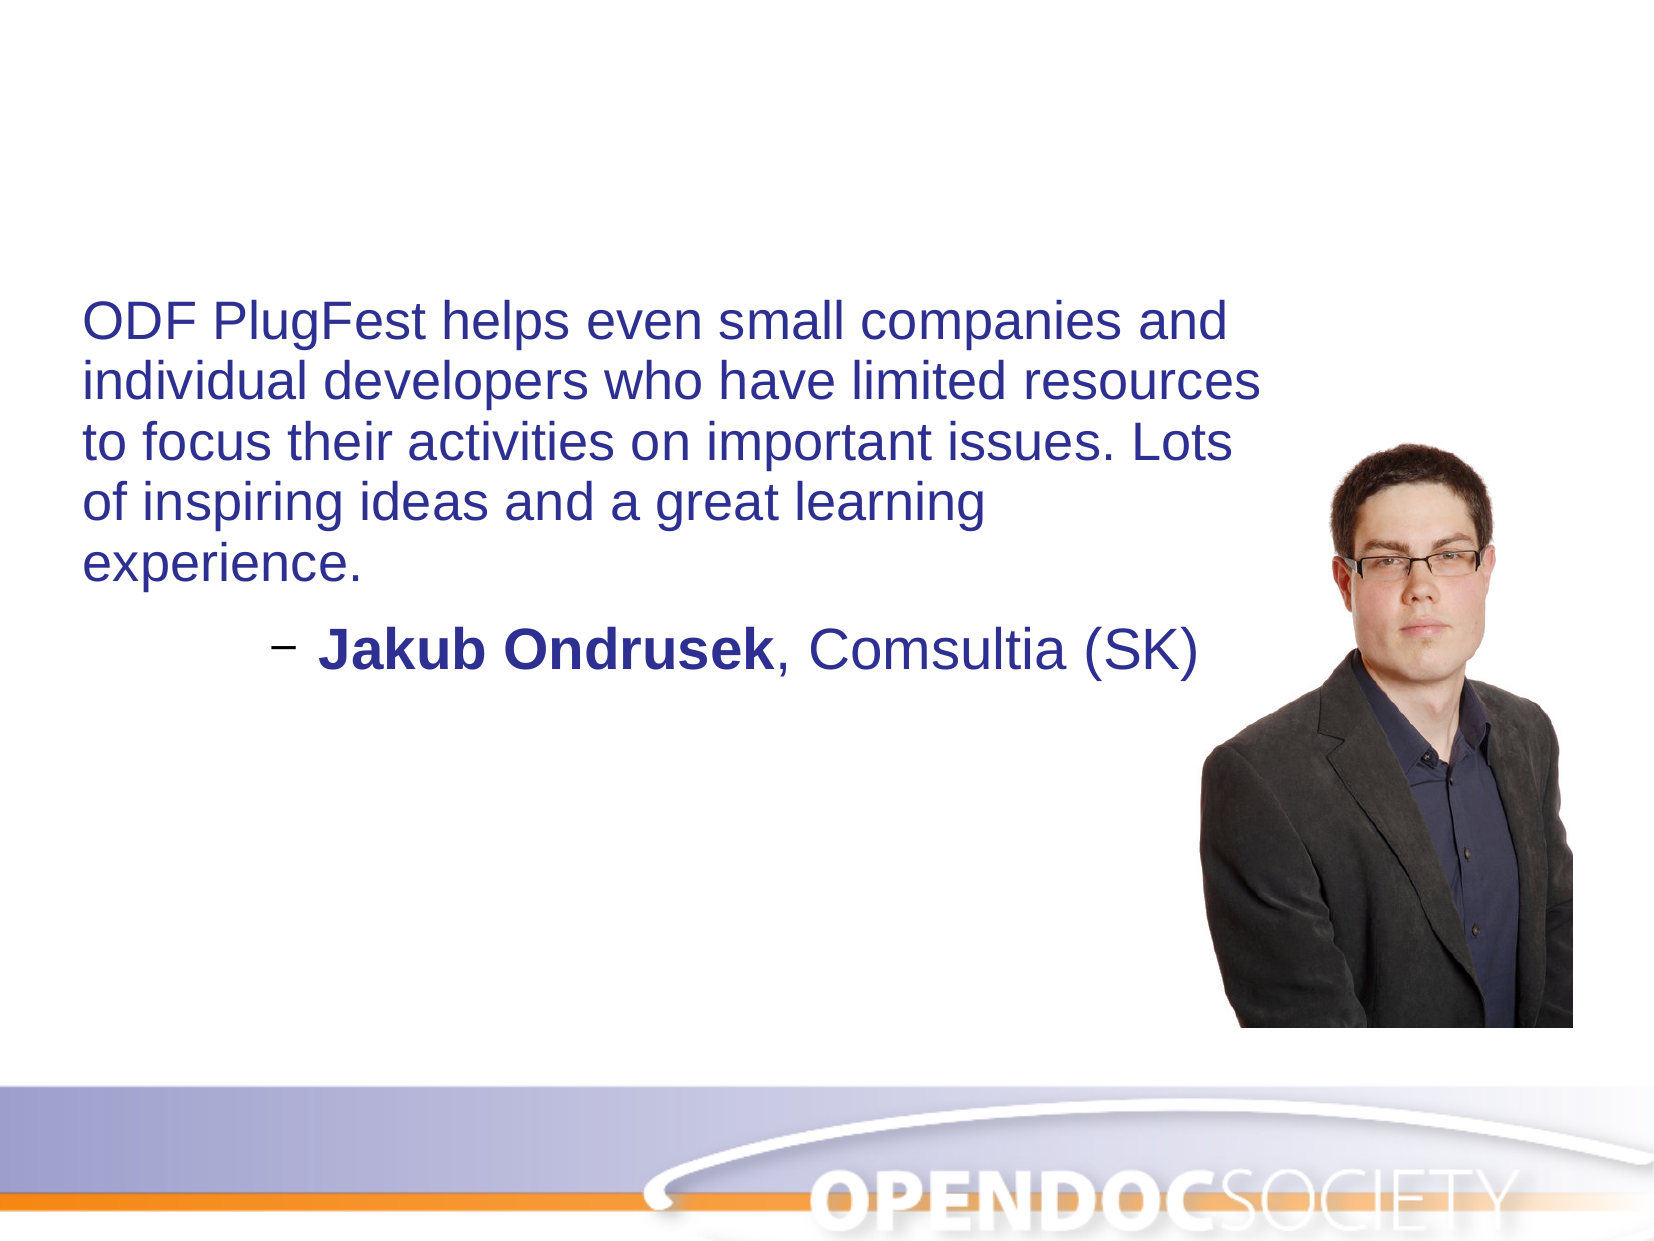

# ODF PlugFest helps even small companies and individual developers who have limited resources to focus their activities on important issues. Lots of inspiring ideas and a great learning experience.
Jakub Ondrusek, Comsultia (SK)